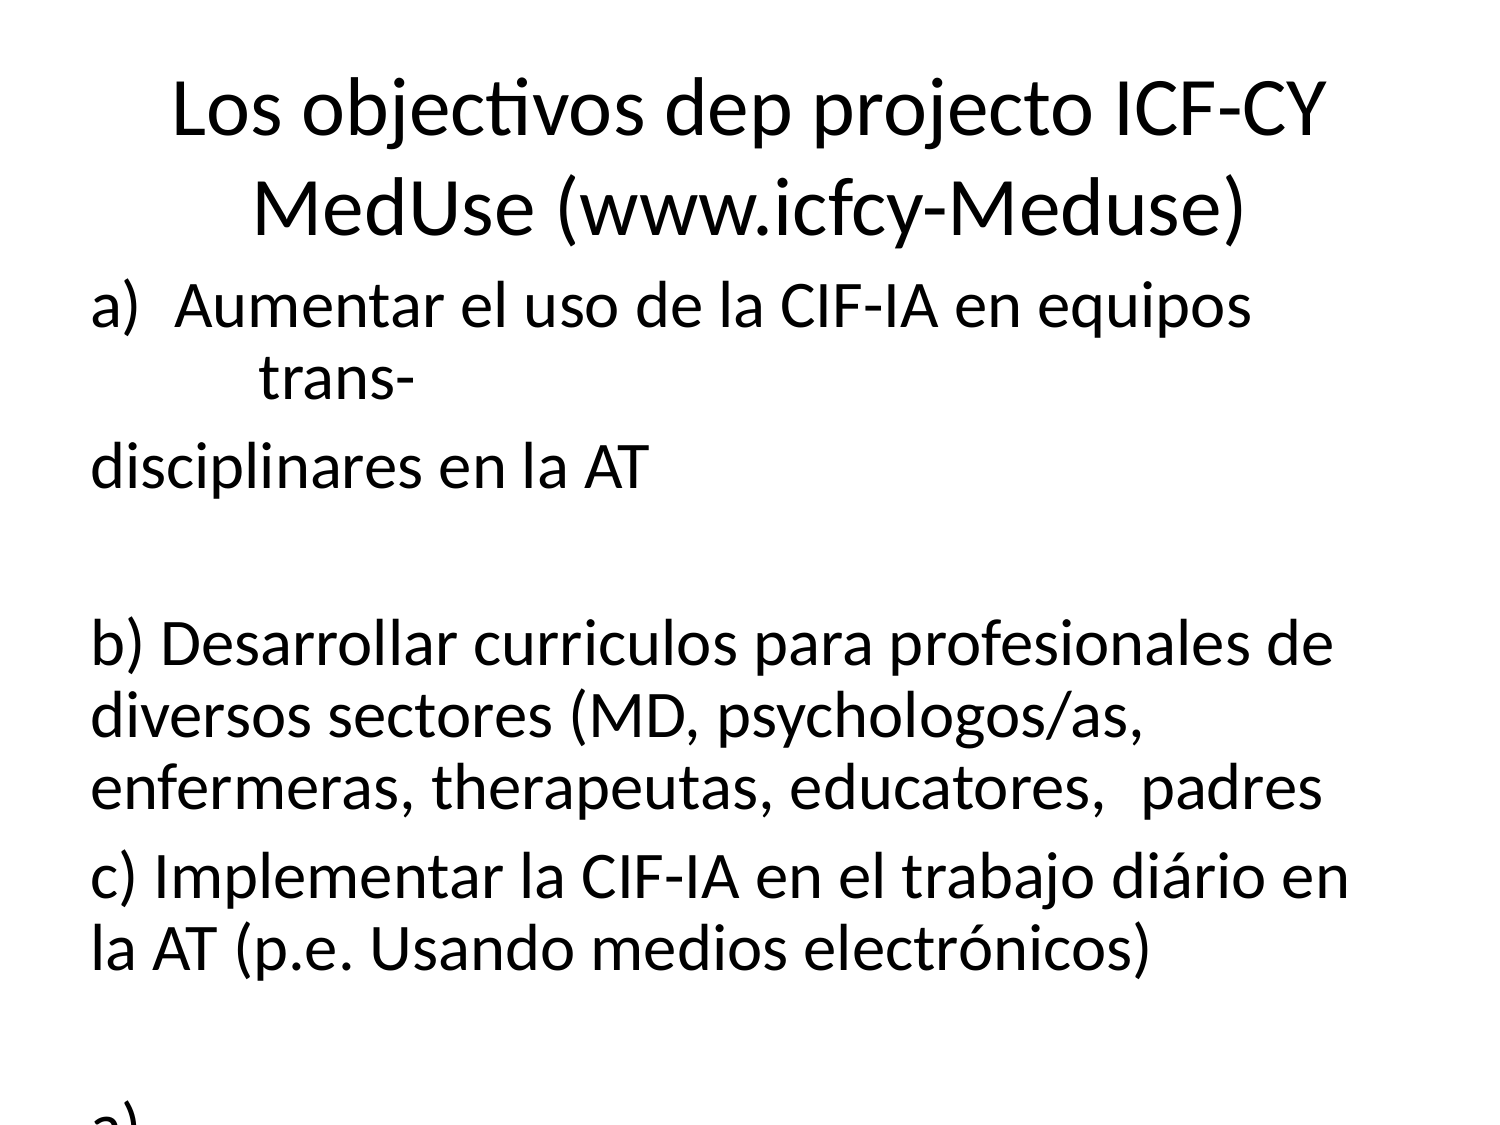

# Los objectivos dep projecto ICF-CY MedUse (www.icfcy-Meduse)
Aumentar el uso de la CIF-IA en equipos trans-
disciplinares en la AT
b) Desarrollar curriculos para profesionales de diversos sectores (MD, psychologos/as, enfermeras, therapeutas, educatores, 	padres
c) Implementar la CIF-IA en el trabajo diário en la AT (p.e. Usando medios electrónicos)